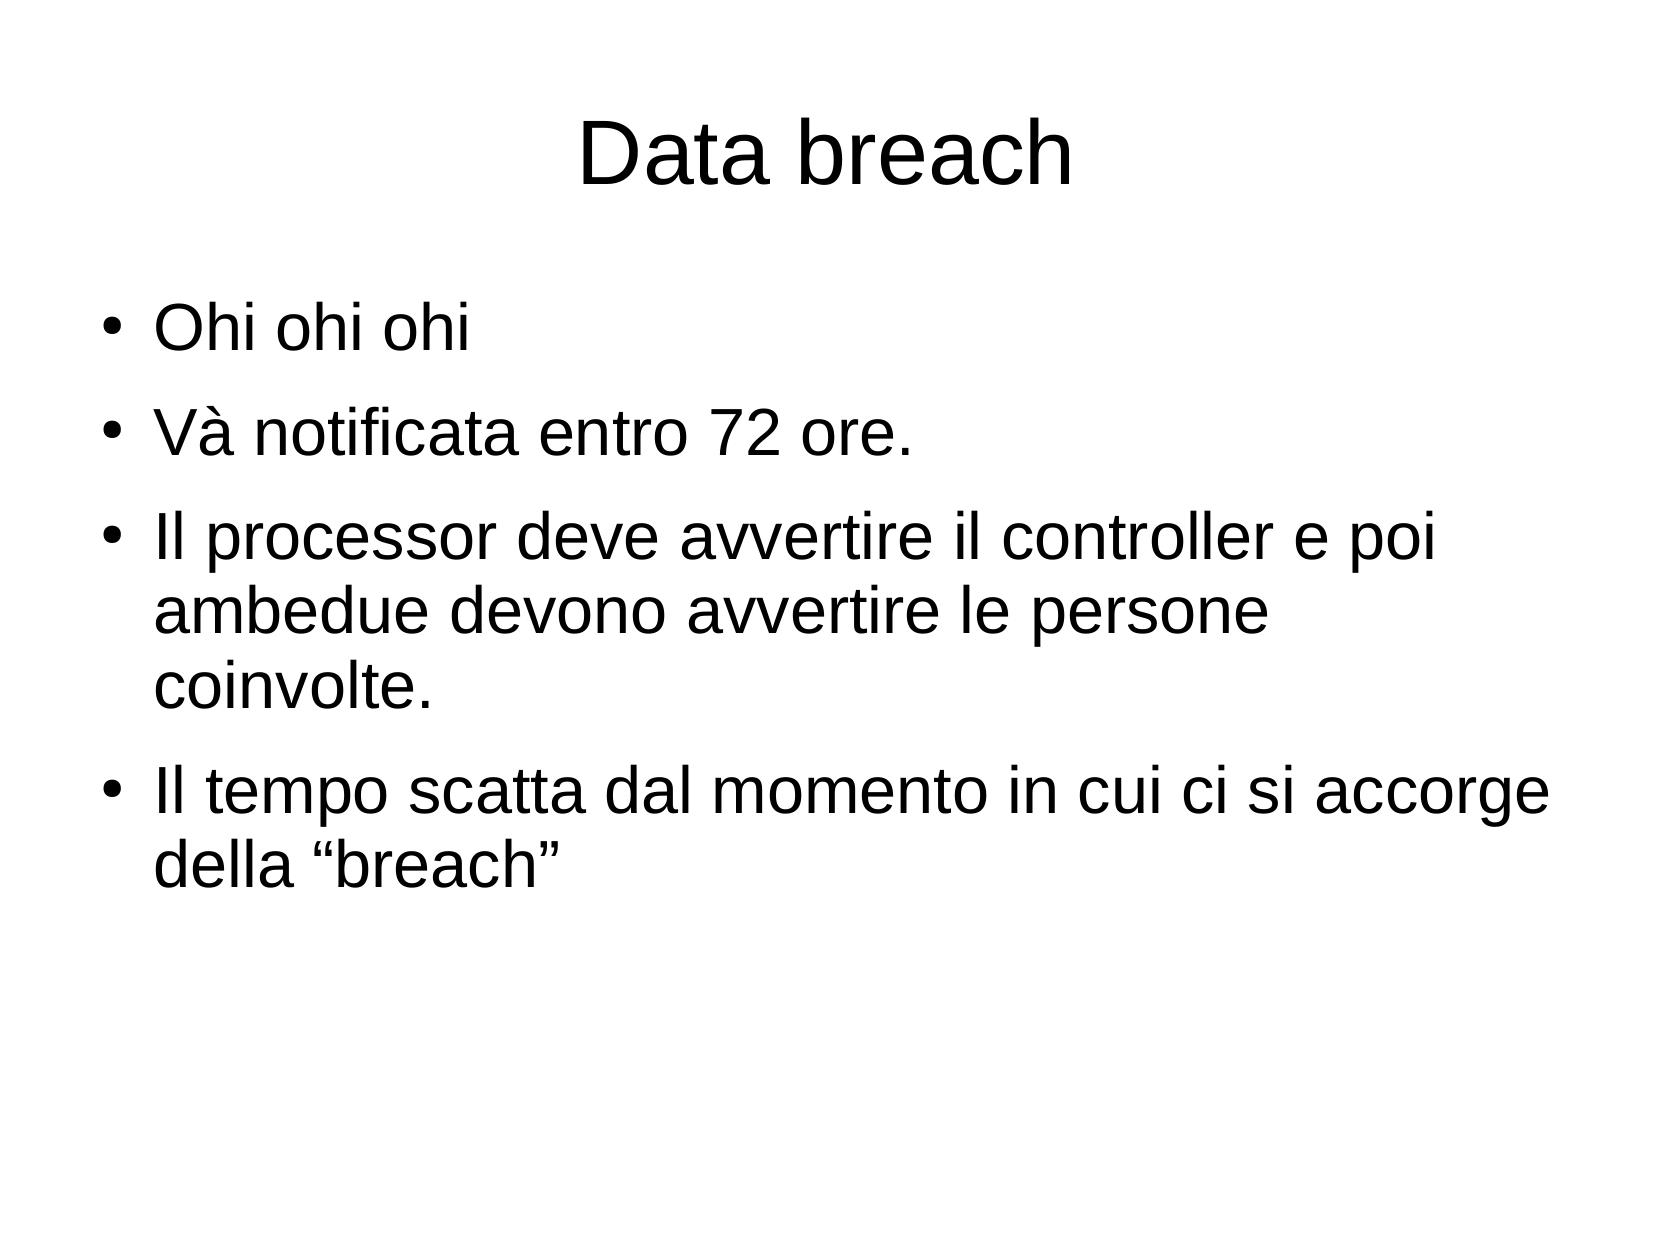

# Data breach
Ohi ohi ohi
Và notificata entro 72 ore.
Il processor deve avvertire il controller e poi ambedue devono avvertire le persone coinvolte.
Il tempo scatta dal momento in cui ci si accorge della “breach”